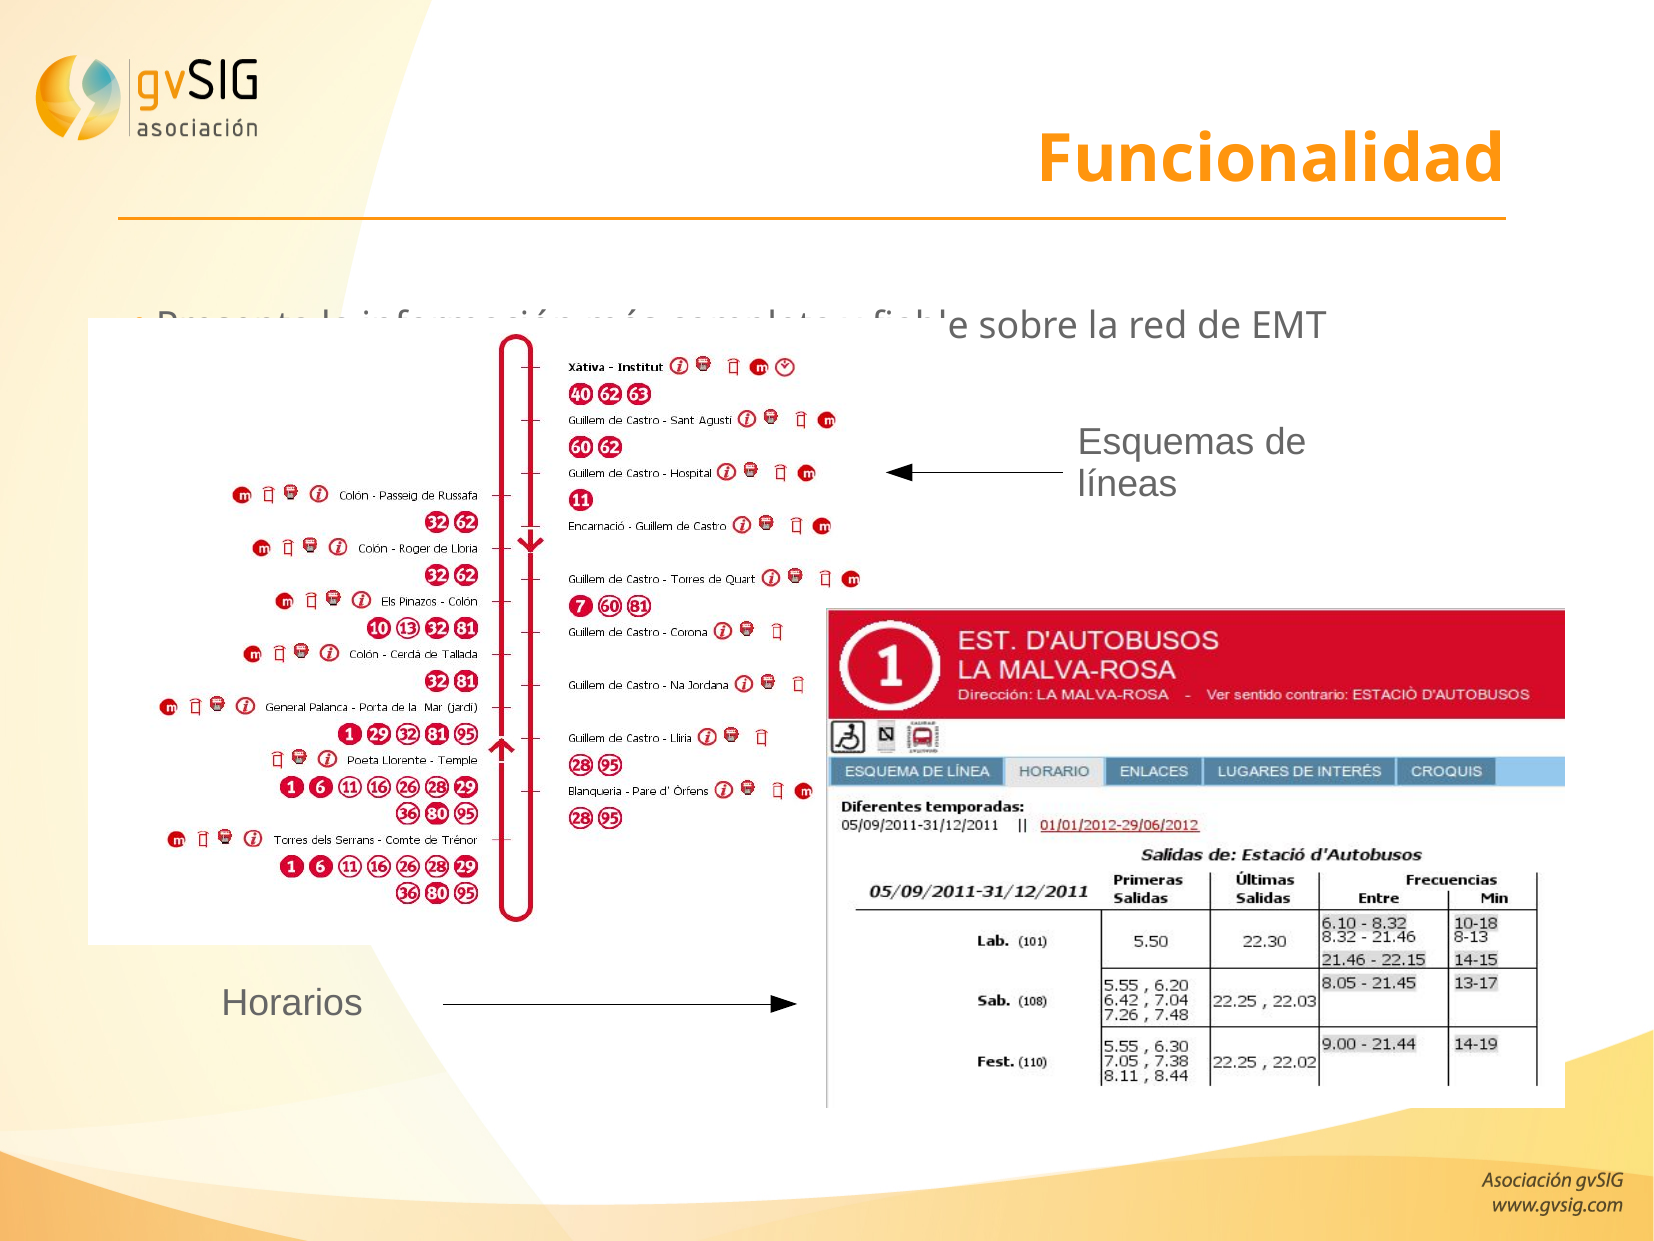

# Funcionalidad
 Presenta la información más completa y fiable sobre la red de EMT
Esquemas de líneas
Horarios